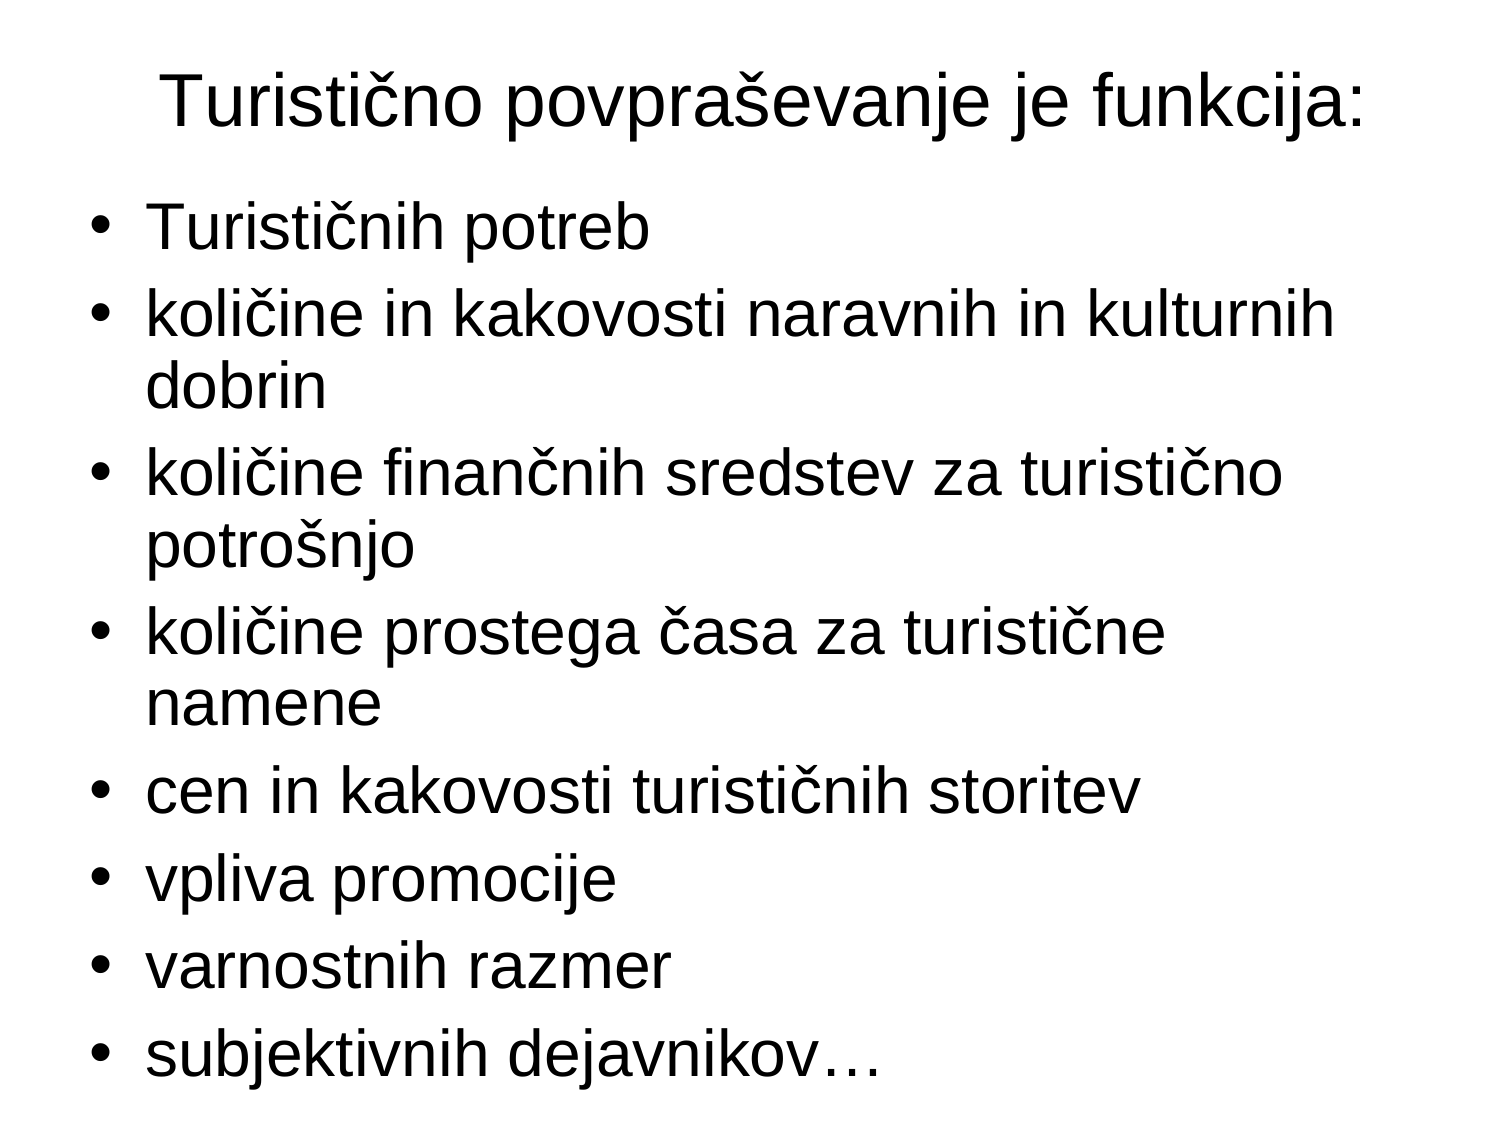

# Turistično povpraševanje je funkcija:
Turističnih potreb
količine in kakovosti naravnih in kulturnih dobrin
količine finančnih sredstev za turistično potrošnjo
količine prostega časa za turistične namene
cen in kakovosti turističnih storitev
vpliva promocije
varnostnih razmer
subjektivnih dejavnikov…